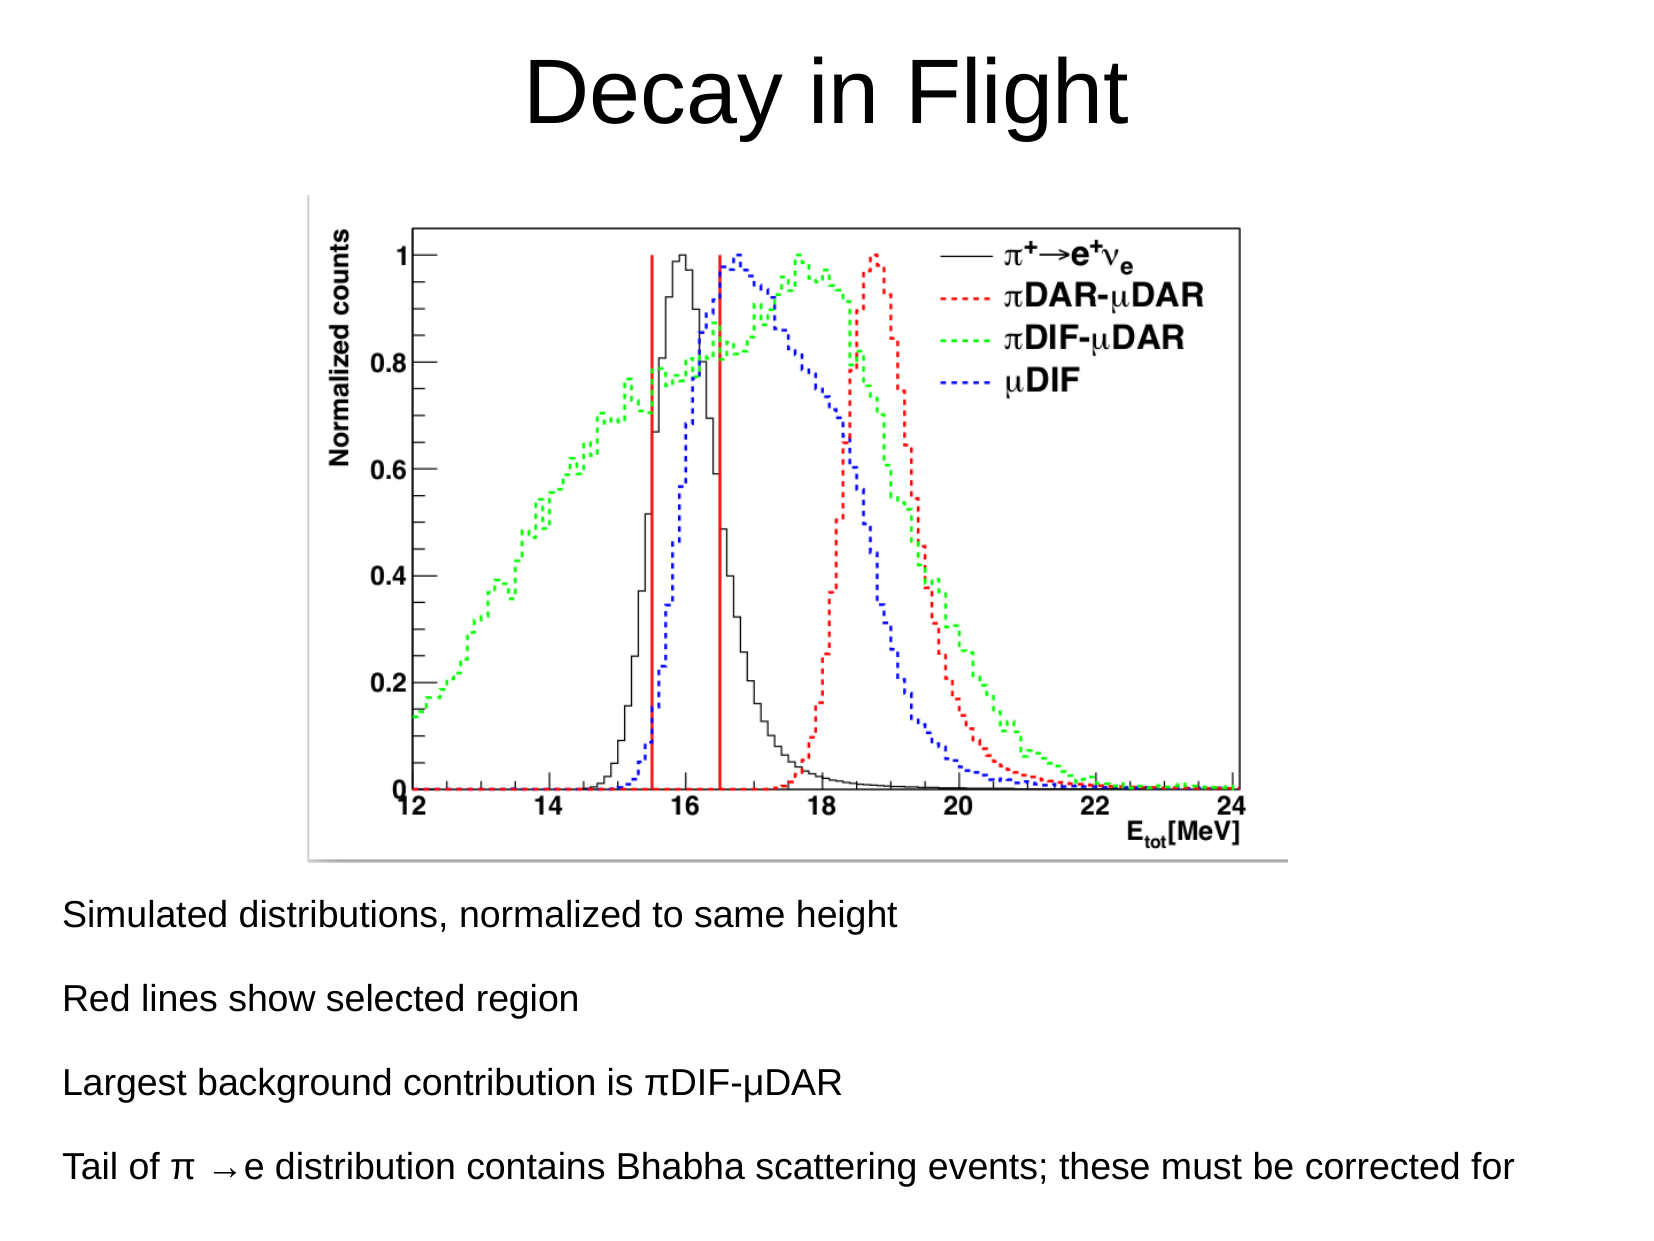

# Decay in Flight
Simulated distributions, normalized to same height
Red lines show selected region
Largest background contribution is πDIF-μDAR
Tail of π →e distribution contains Bhabha scattering events; these must be corrected for